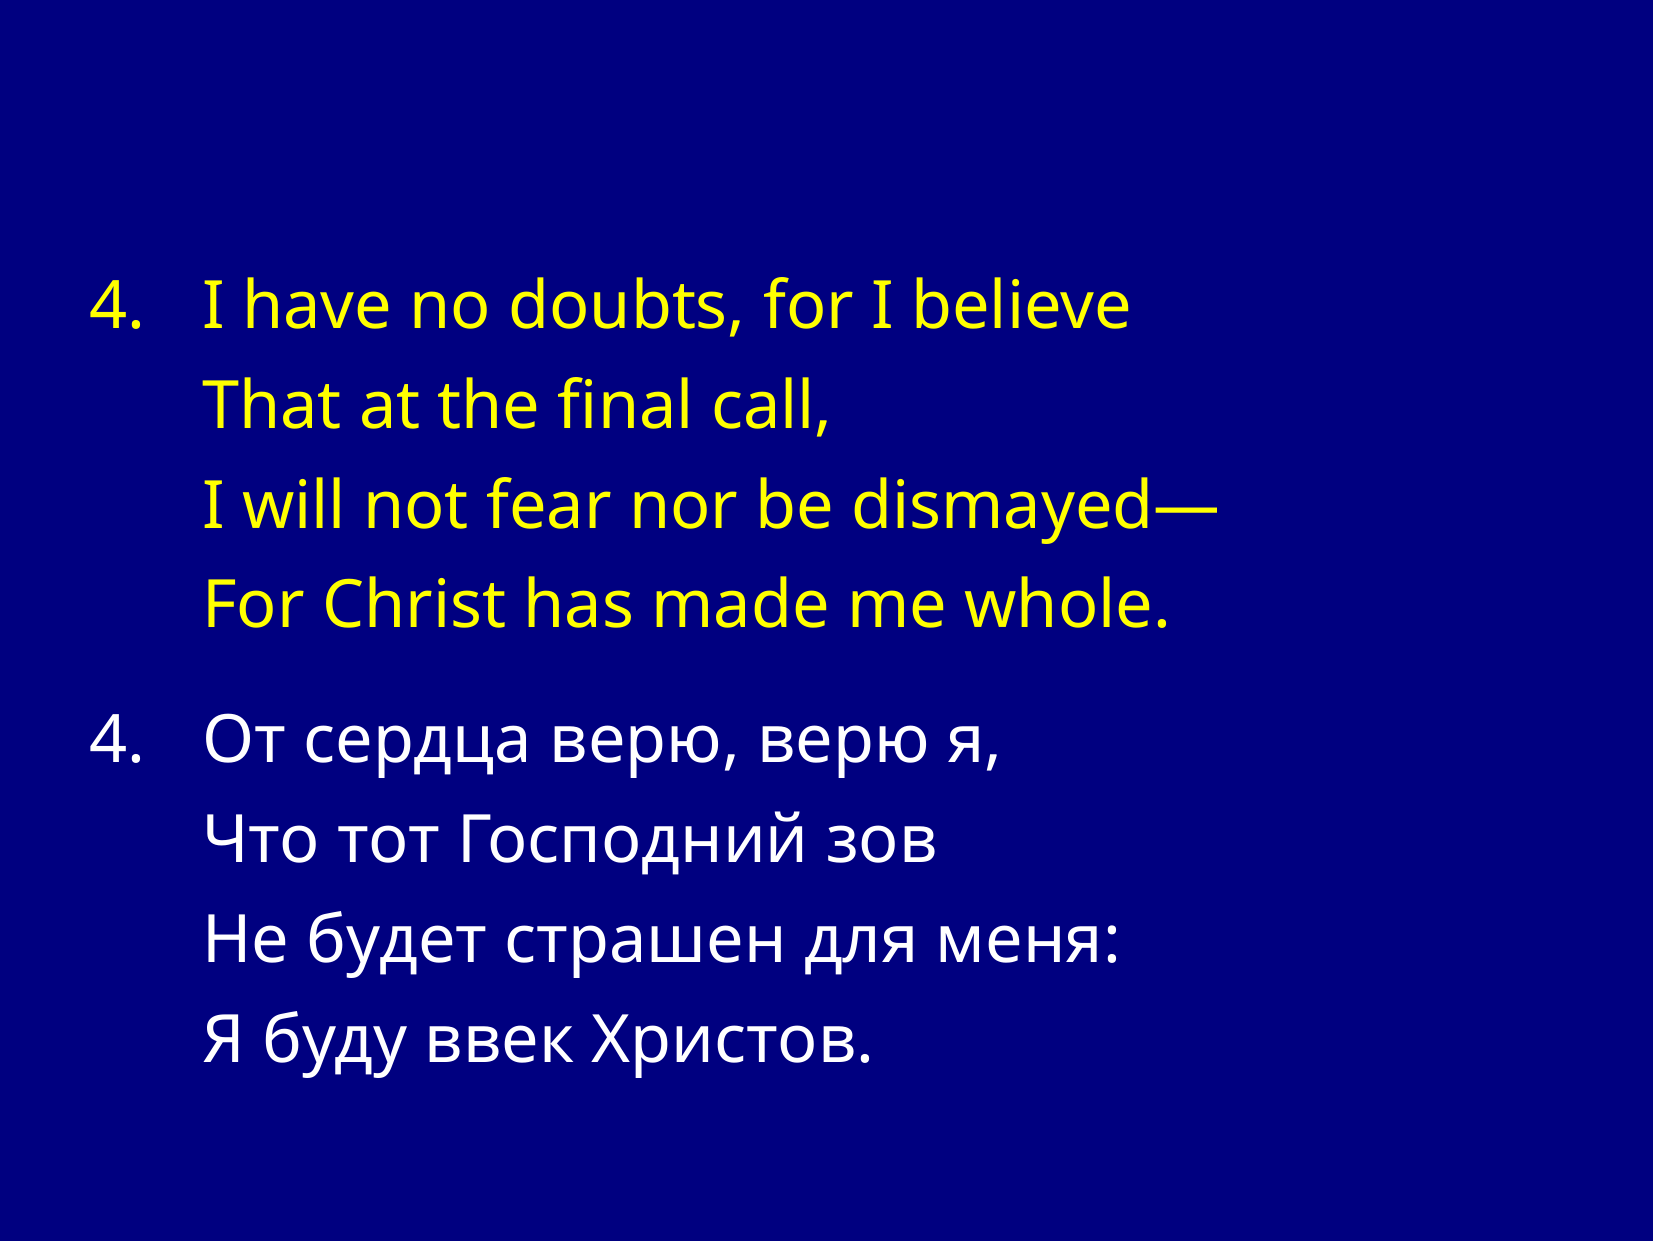

4.	I have no doubts, for I believe
	That at the final call,
	I will not fear nor be dismayed—
	For Christ has made me whole.
4.	От сердца верю, верю я,
	Что тот Господний зов
	Не будет страшен для меня:
	Я буду ввек Христов.